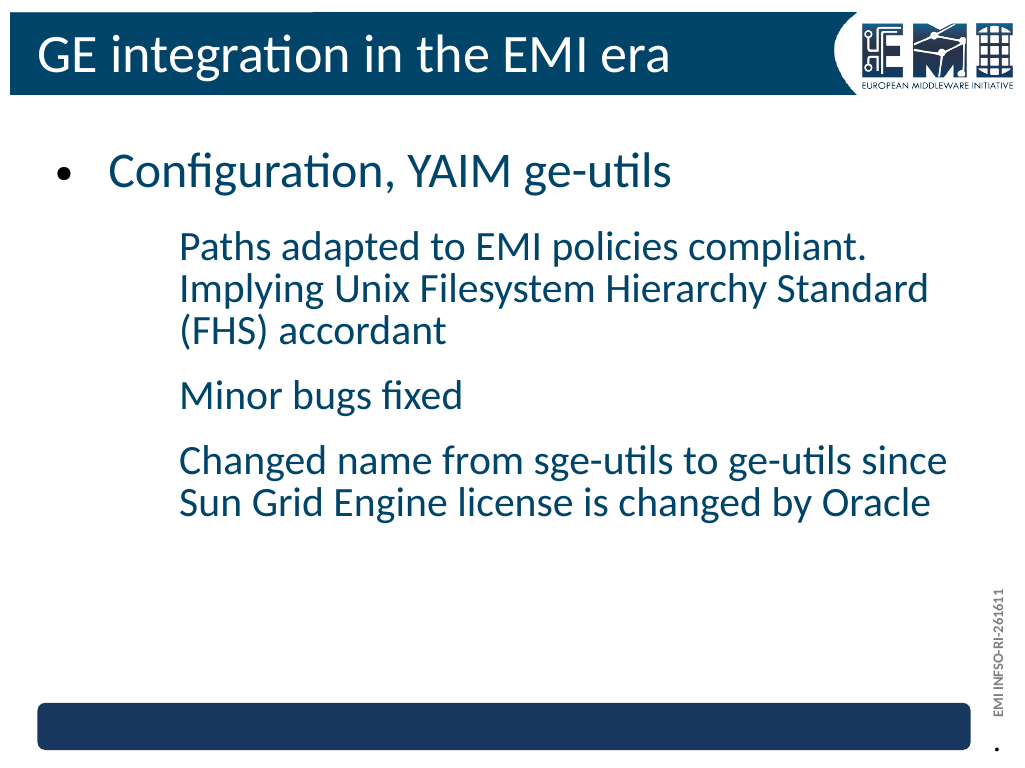

# GE integration in the EMI era
Configuration, YAIM ge-utils
Paths adapted to EMI policies compliant. Implying Unix Filesystem Hierarchy Standard (FHS) accordant
Minor bugs fixed
Changed name from sge-utils to ge-utils since Sun Grid Engine license is changed by Oracle